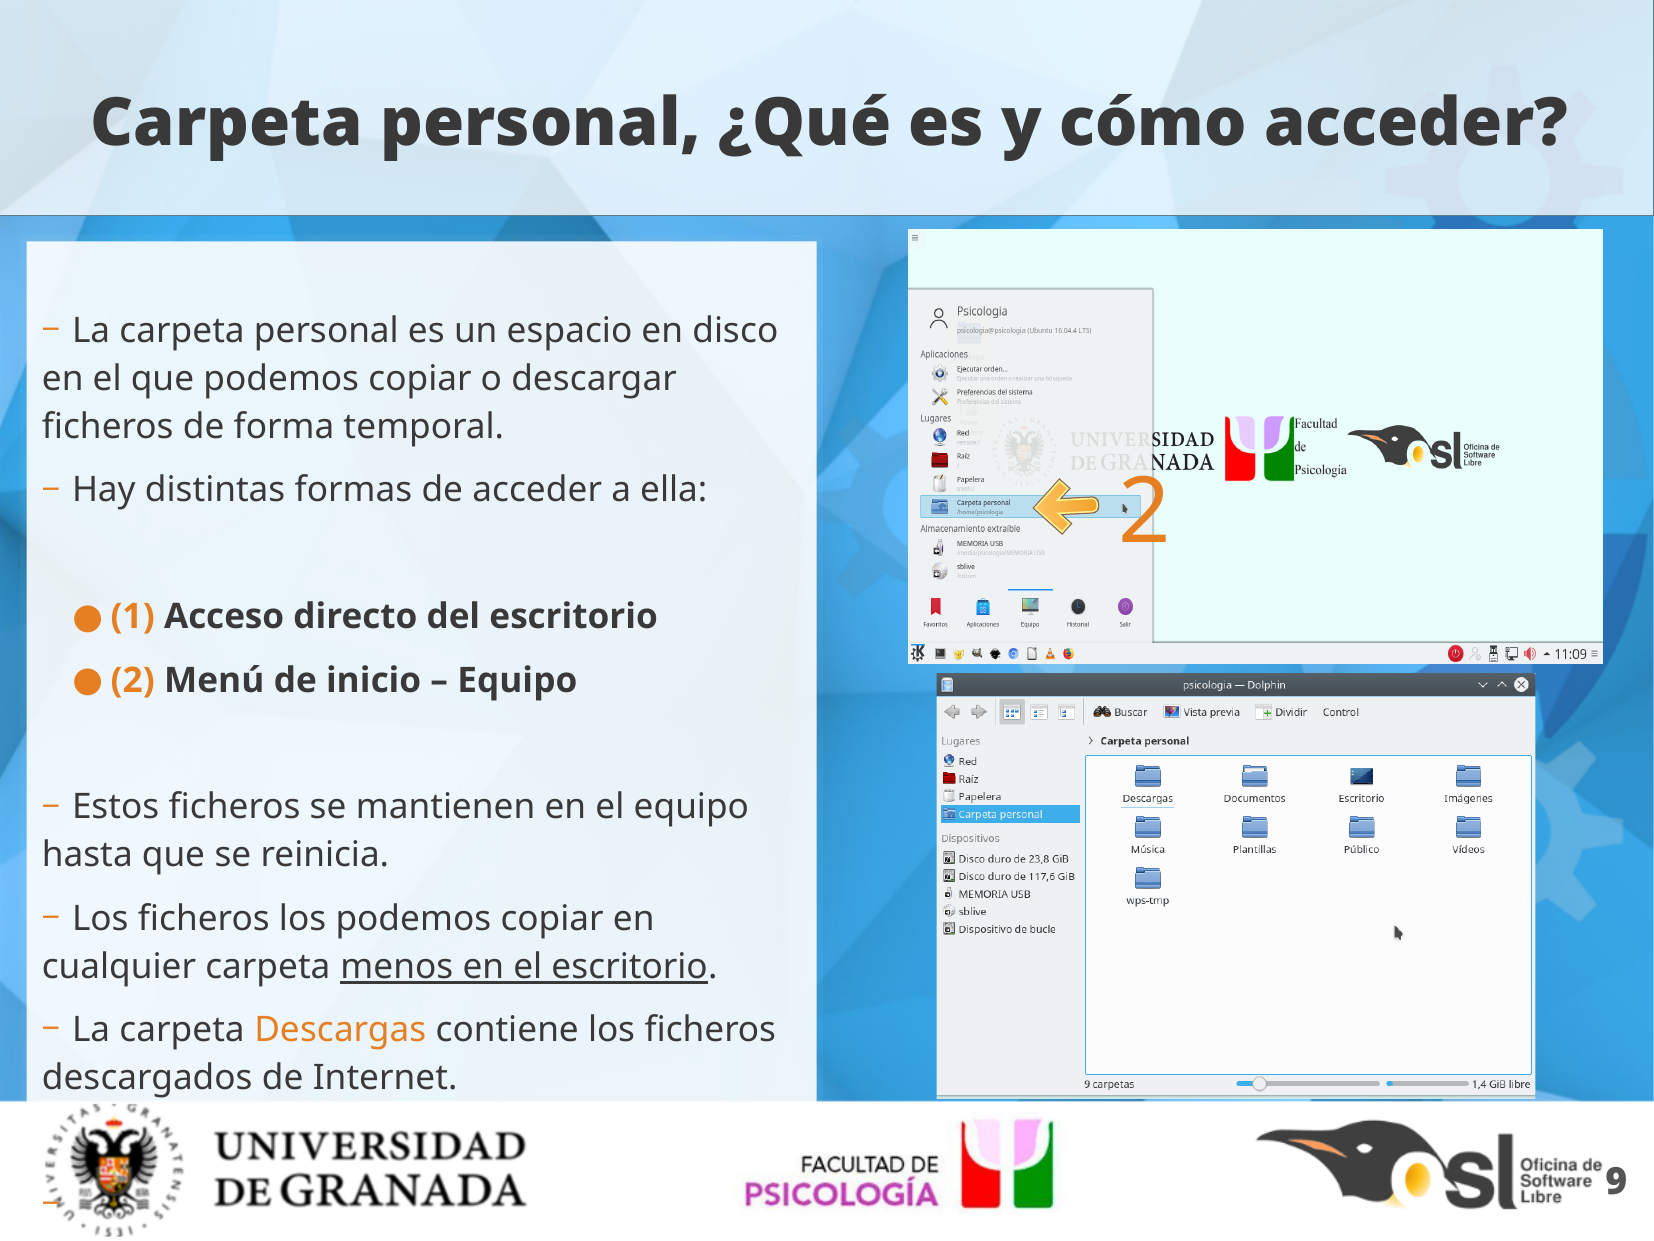

# Carpeta personal, ¿Qué es y cómo acceder?
 La carpeta personal es un espacio en disco en el que podemos copiar o descargar ficheros de forma temporal.
 Hay distintas formas de acceder a ella:
 (1) Acceso directo del escritorio
 (2) Menú de inicio – Equipo
 Estos ficheros se mantienen en el equipo hasta que se reinicia.
 Los ficheros los podemos copiar en cualquier carpeta menos en el escritorio.
 La carpeta Descargas contiene los ficheros descargados de Internet.
2
9